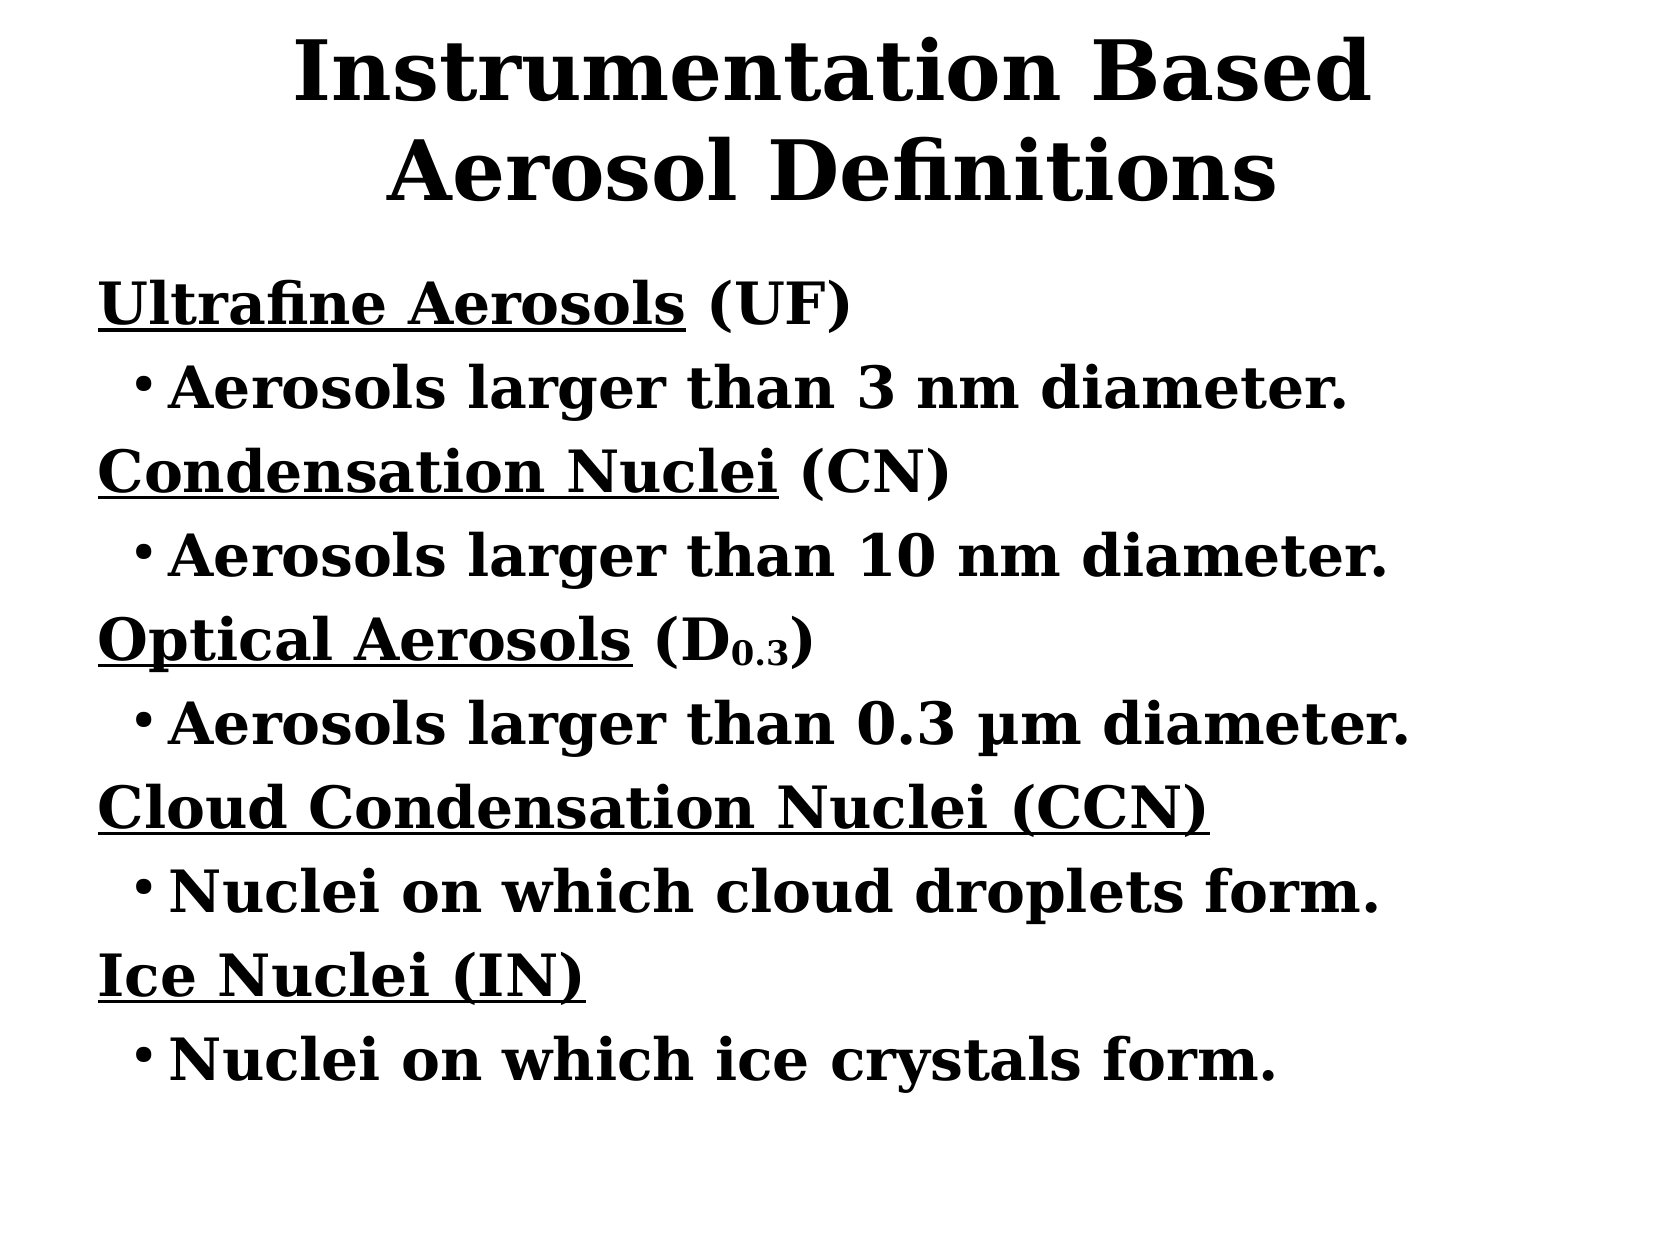

Instrumentation Based
Aerosol Definitions
Ultrafine Aerosols (UF)‏
Aerosols larger than 3 nm diameter.
Condensation Nuclei (CN)‏
Aerosols larger than 10 nm diameter.
Optical Aerosols (D0.3)‏
Aerosols larger than 0.3 µm diameter.
Cloud Condensation Nuclei (CCN)‏
Nuclei on which cloud droplets form.
Ice Nuclei (IN)‏
Nuclei on which ice crystals form.